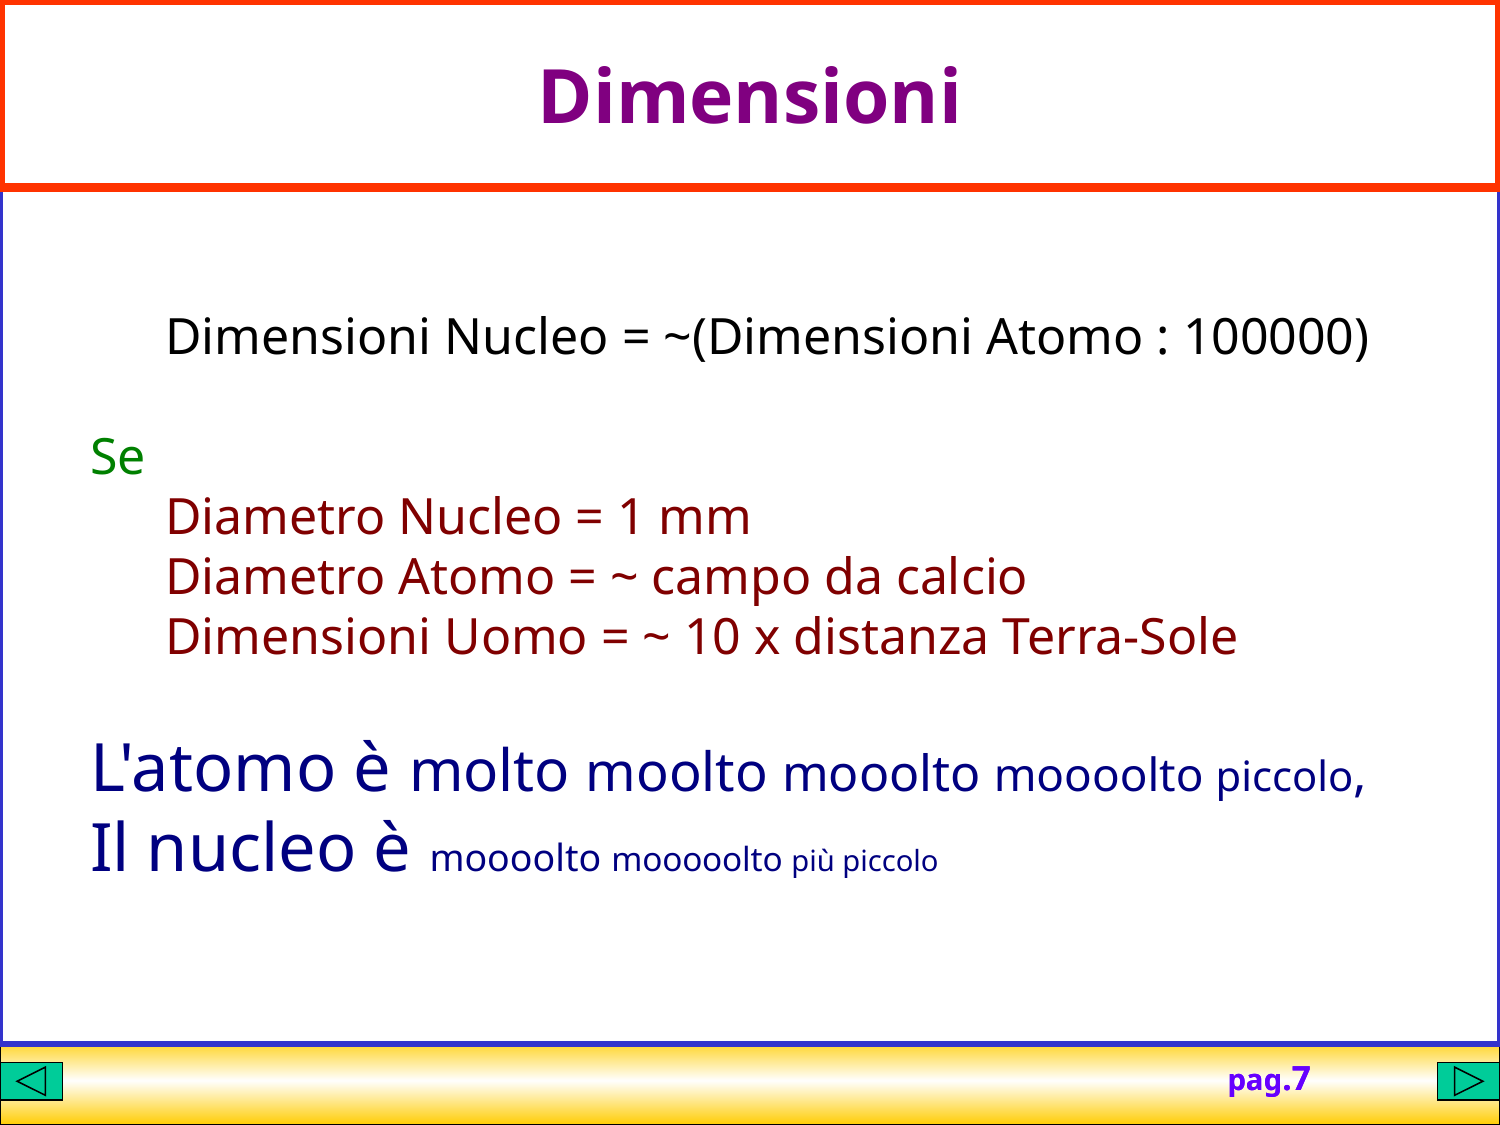

# Dimensioni
		Dimensioni Nucleo = ~(Dimensioni Atomo : 100000)
	Se
		Diametro Nucleo = 1 mm
		Diametro Atomo = ~ campo da calcio
		Dimensioni Uomo = ~ 10 x distanza Terra-Sole
	L'atomo è molto moolto mooolto moooolto piccolo,
	Il nucleo è moooolto mooooolto più piccolo
pag.
7